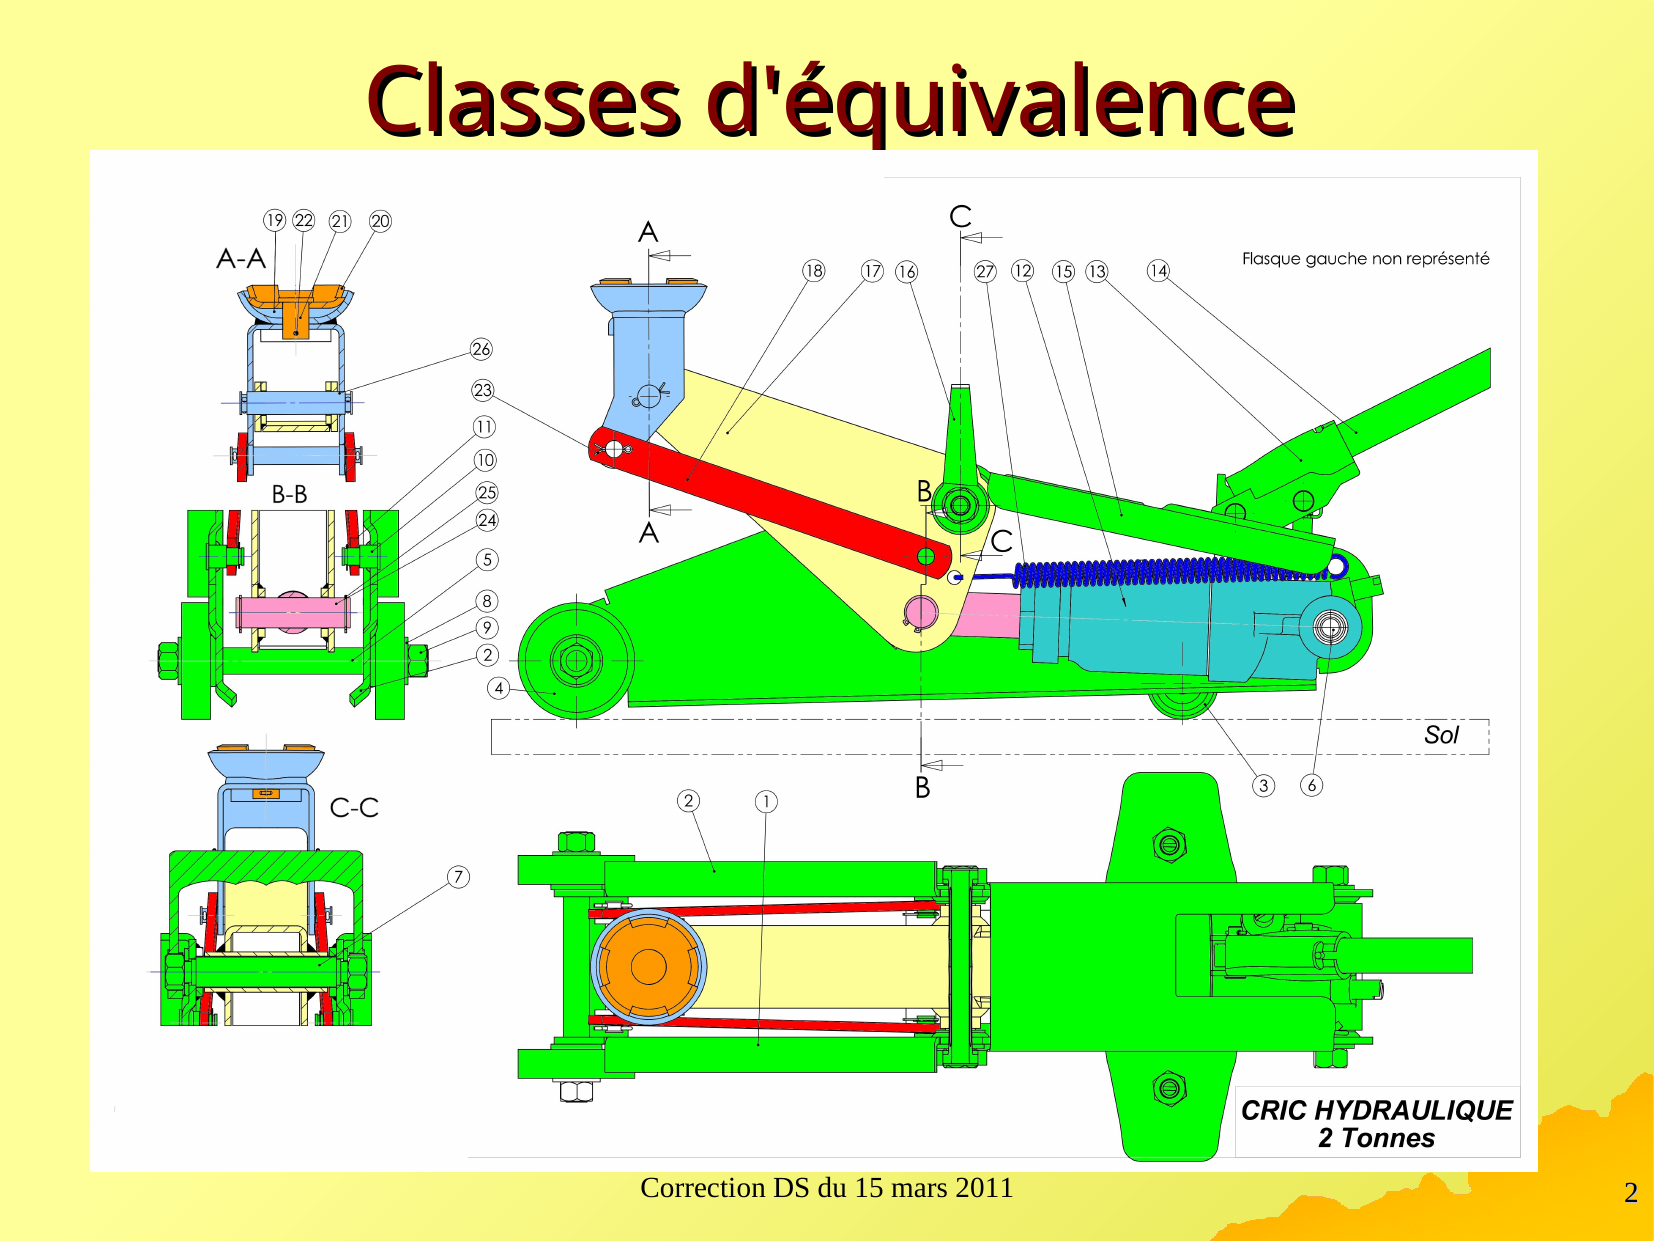

# Classes d'équivalence
Correction DS du 15 mars 2011